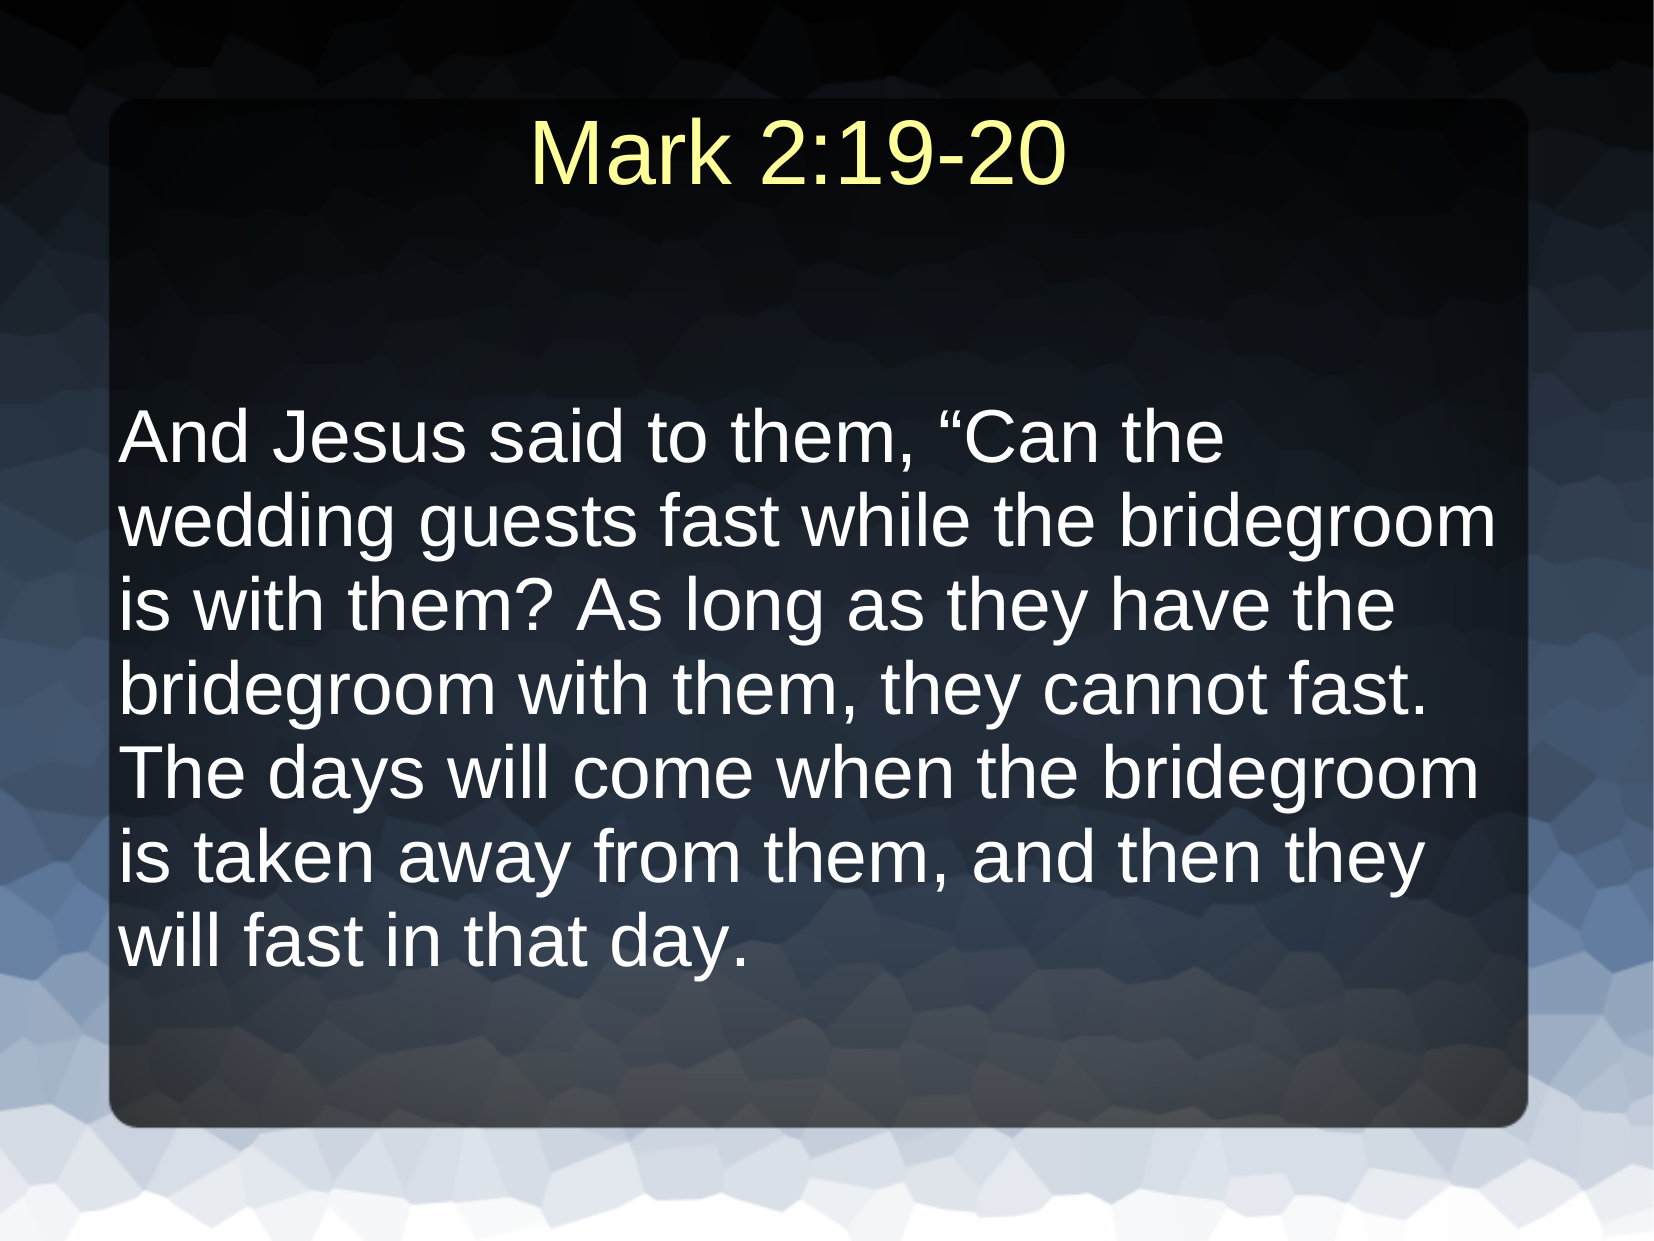

# Mark 2:19-20
And Jesus said to them, “Can the wedding guests fast while the bridegroom is with them? As long as they have the bridegroom with them, they cannot fast. The days will come when the bridegroom is taken away from them, and then they will fast in that day.